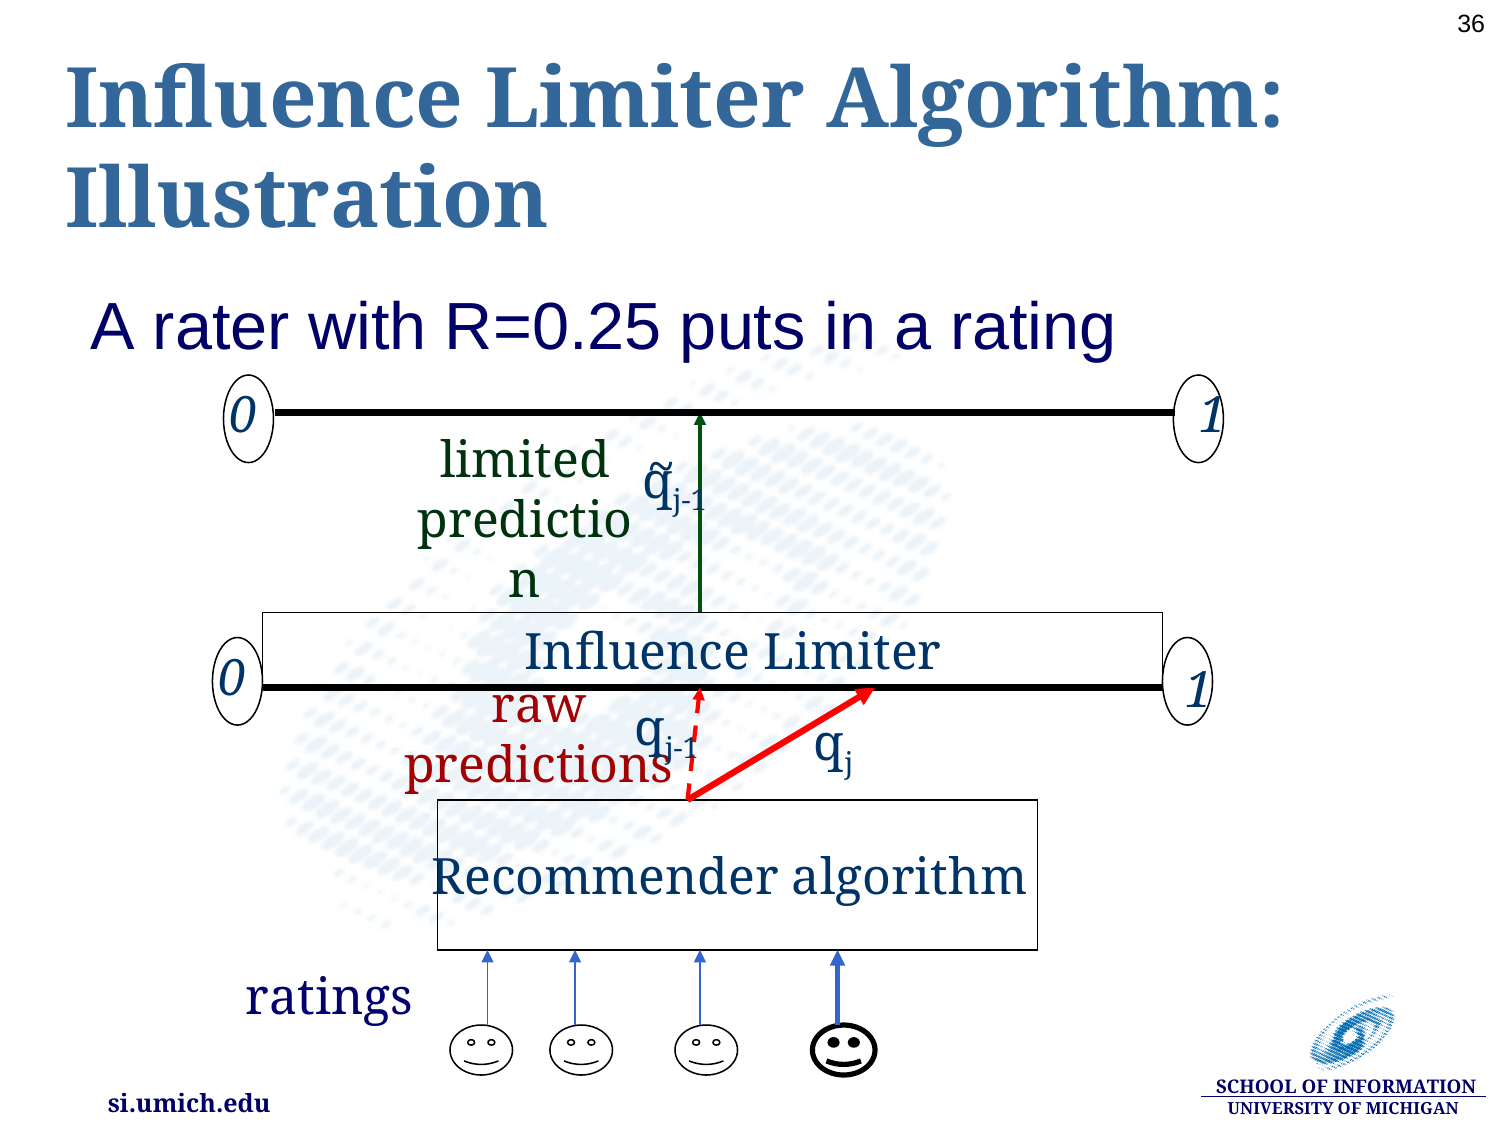

# Influence Limiter Algorithm: Illustration
A rater with R=0.25 puts in a rating
0
1
limited prediction
~
qj-1
Influence Limiter
0
1
raw predictions
qj-1
qj
Recommender algorithm
ratings